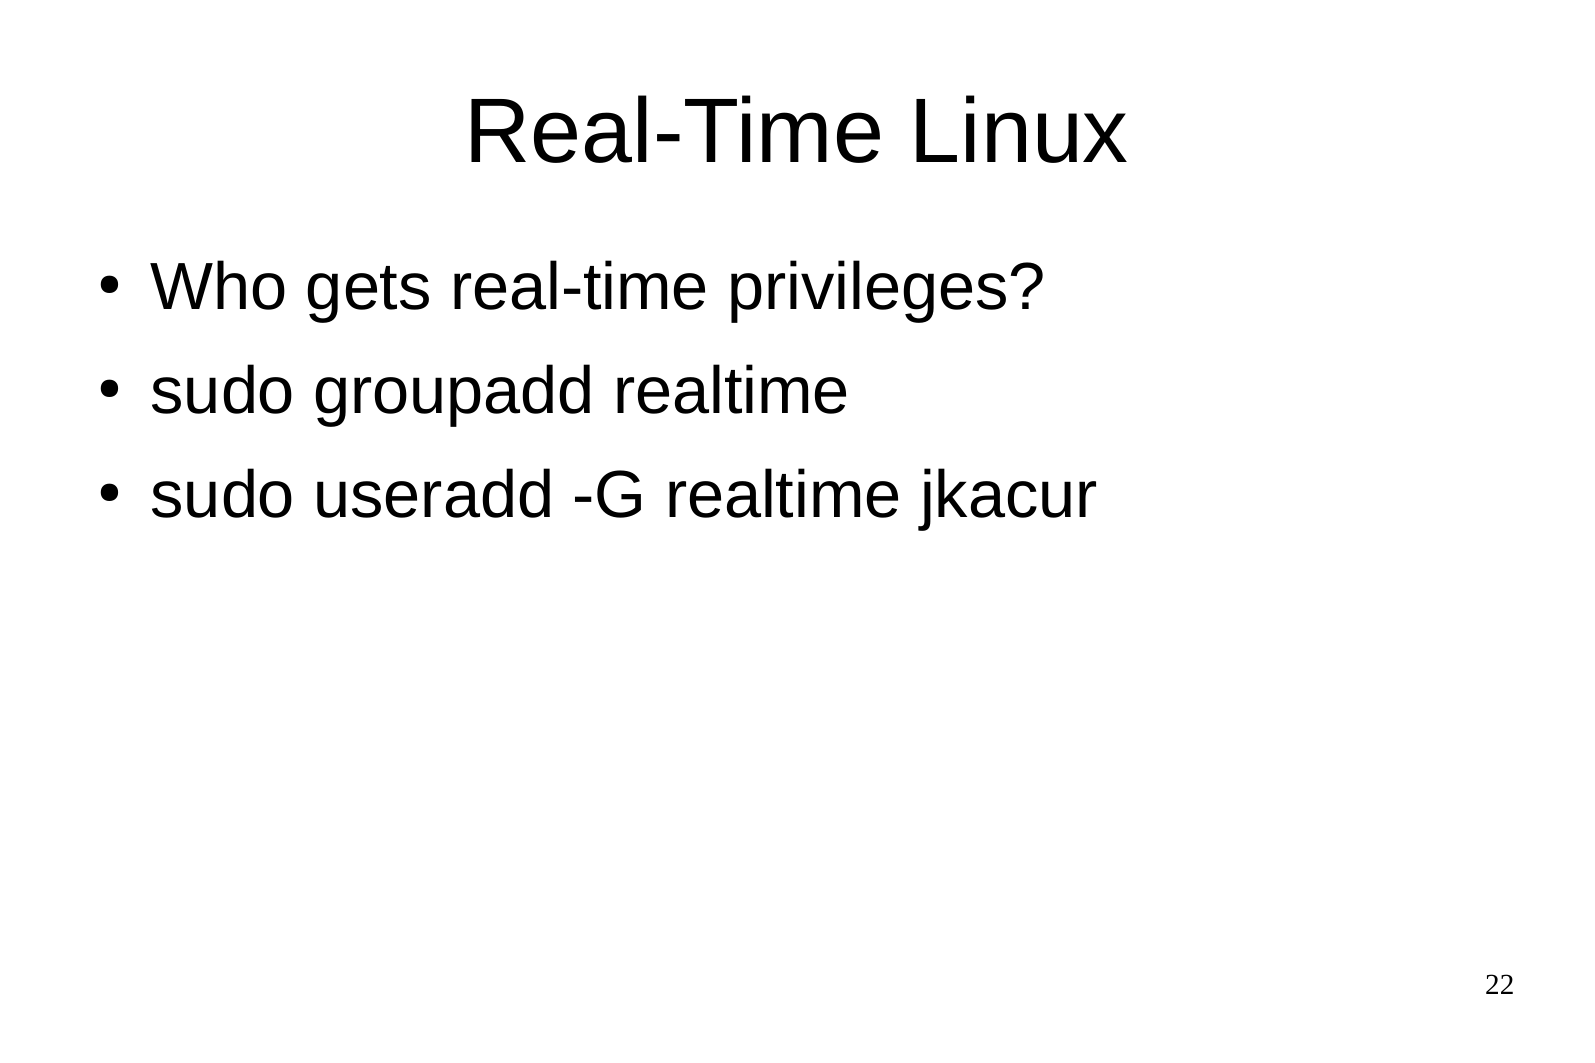

# Real-Time Linux
Who gets real-time privileges?
sudo groupadd realtime
sudo useradd -G realtime jkacur
22